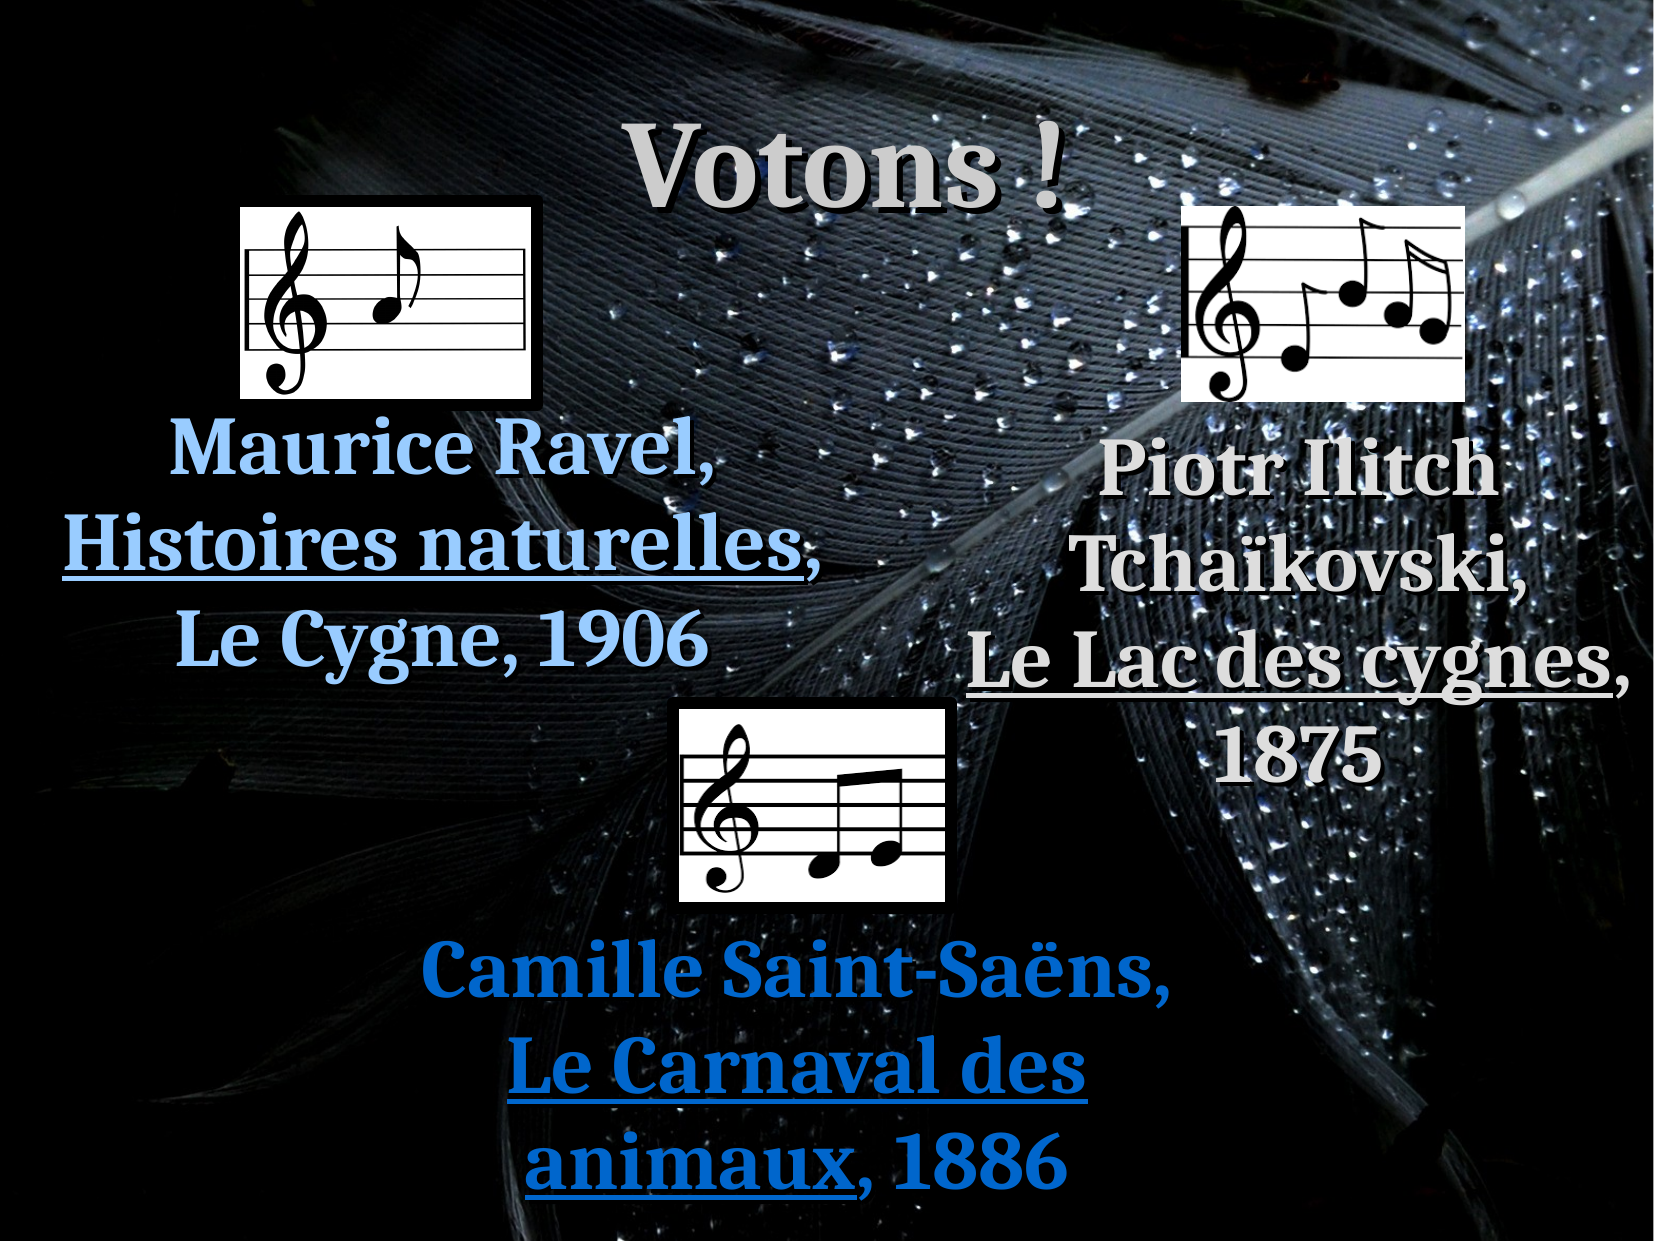

Votons !
Maurice Ravel, Histoires naturelles, Le Cygne, 1906
Piotr Ilitch Tchaïkovski,
Le Lac des cygnes, 1875
Camille Saint-Saëns, Le Carnaval des animaux, 1886